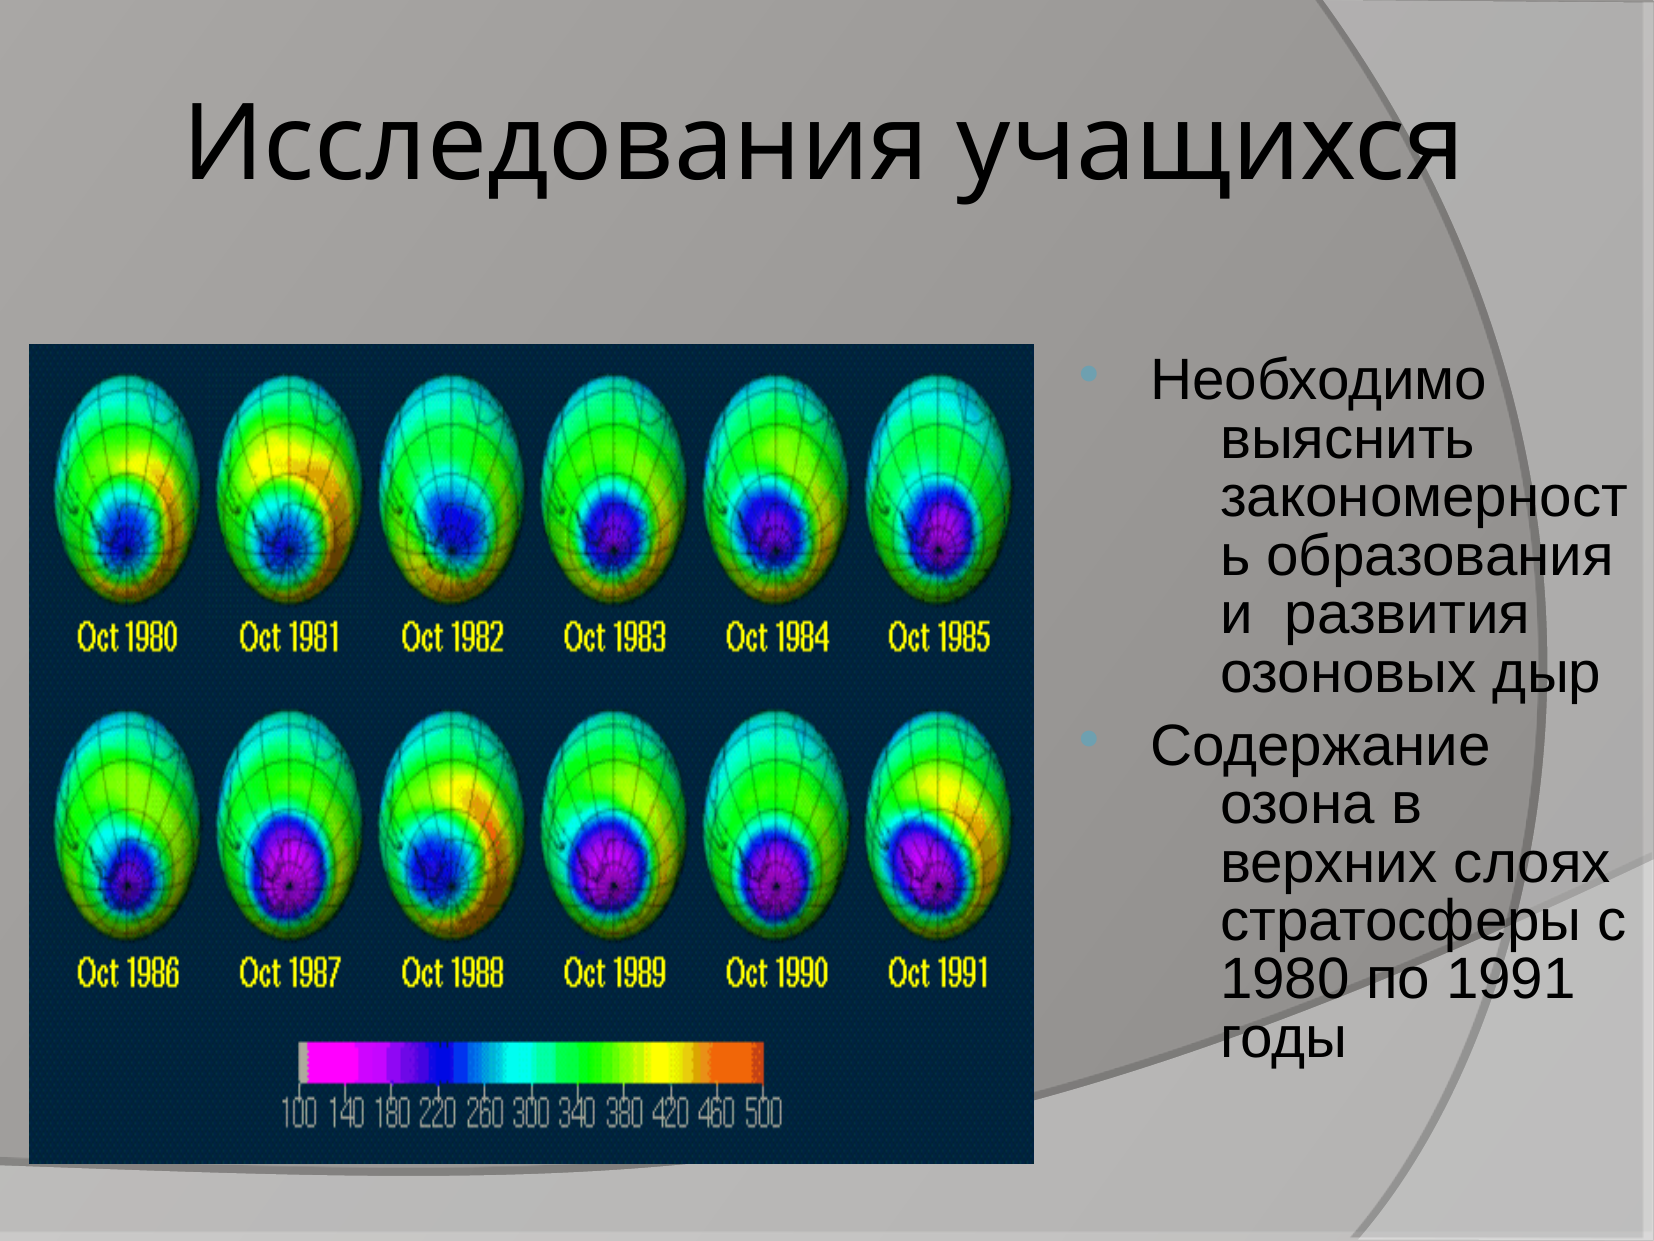

# Исследования учащихся
Необходимо выяснить закономерность образования и развития озоновых дыр
Содержание озона в верхних слоях стратосферы с 1980 по 1991 годы